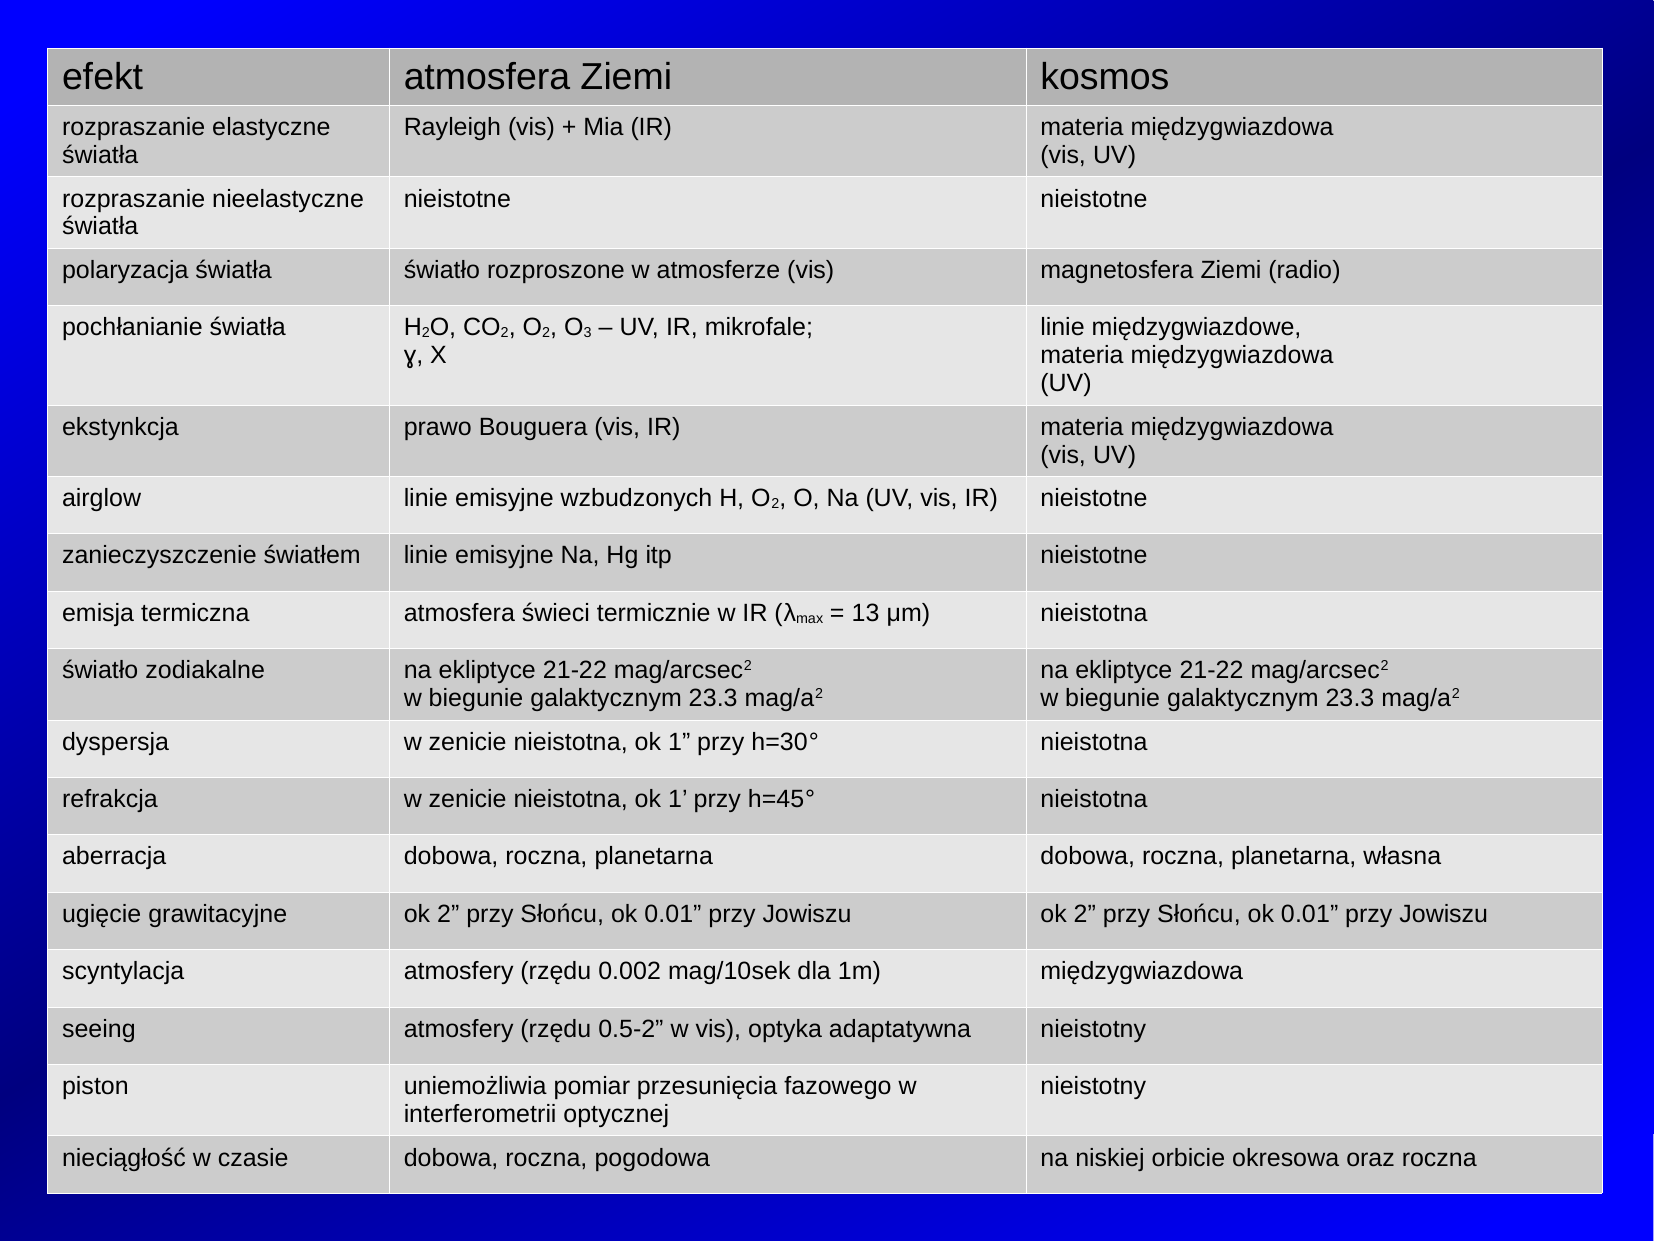

| efekt | atmosfera Ziemi | kosmos |
| --- | --- | --- |
| rozpraszanie elastyczne światła | Rayleigh (vis) + Mia (IR) | materia międzygwiazdowa (vis, UV) |
| rozpraszanie nieelastyczne światła | nieistotne | nieistotne |
| polaryzacja światła | światło rozproszone w atmosferze (vis) | magnetosfera Ziemi (radio) |
| pochłanianie światła | H2O, CO2, O2, O3 – UV, IR, mikrofale; ɣ, X | linie międzygwiazdowe, materia międzygwiazdowa (UV) |
| ekstynkcja | prawo Bouguera (vis, IR) | materia międzygwiazdowa (vis, UV) |
| airglow | linie emisyjne wzbudzonych H, O2, O, Na (UV, vis, IR) | nieistotne |
| zanieczyszczenie światłem | linie emisyjne Na, Hg itp | nieistotne |
| emisja termiczna | atmosfera świeci termicznie w IR (λmax = 13 μm) | nieistotna |
| światło zodiakalne | na ekliptyce 21-22 mag/arcsec2 w biegunie galaktycznym 23.3 mag/a2 | na ekliptyce 21-22 mag/arcsec2 w biegunie galaktycznym 23.3 mag/a2 |
| dyspersja | w zenicie nieistotna, ok 1” przy h=30° | nieistotna |
| refrakcja | w zenicie nieistotna, ok 1’ przy h=45° | nieistotna |
| aberracja | dobowa, roczna, planetarna | dobowa, roczna, planetarna, własna |
| ugięcie grawitacyjne | ok 2” przy Słońcu, ok 0.01” przy Jowiszu | ok 2” przy Słońcu, ok 0.01” przy Jowiszu |
| scyntylacja | atmosfery (rzędu 0.002 mag/10sek dla 1m) | międzygwiazdowa |
| seeing | atmosfery (rzędu 0.5-2” w vis), optyka adaptatywna | nieistotny |
| piston | uniemożliwia pomiar przesunięcia fazowego w interferometrii optycznej | nieistotny |
| nieciągłość w czasie | dobowa, roczna, pogodowa | na niskiej orbicie okresowa oraz roczna |